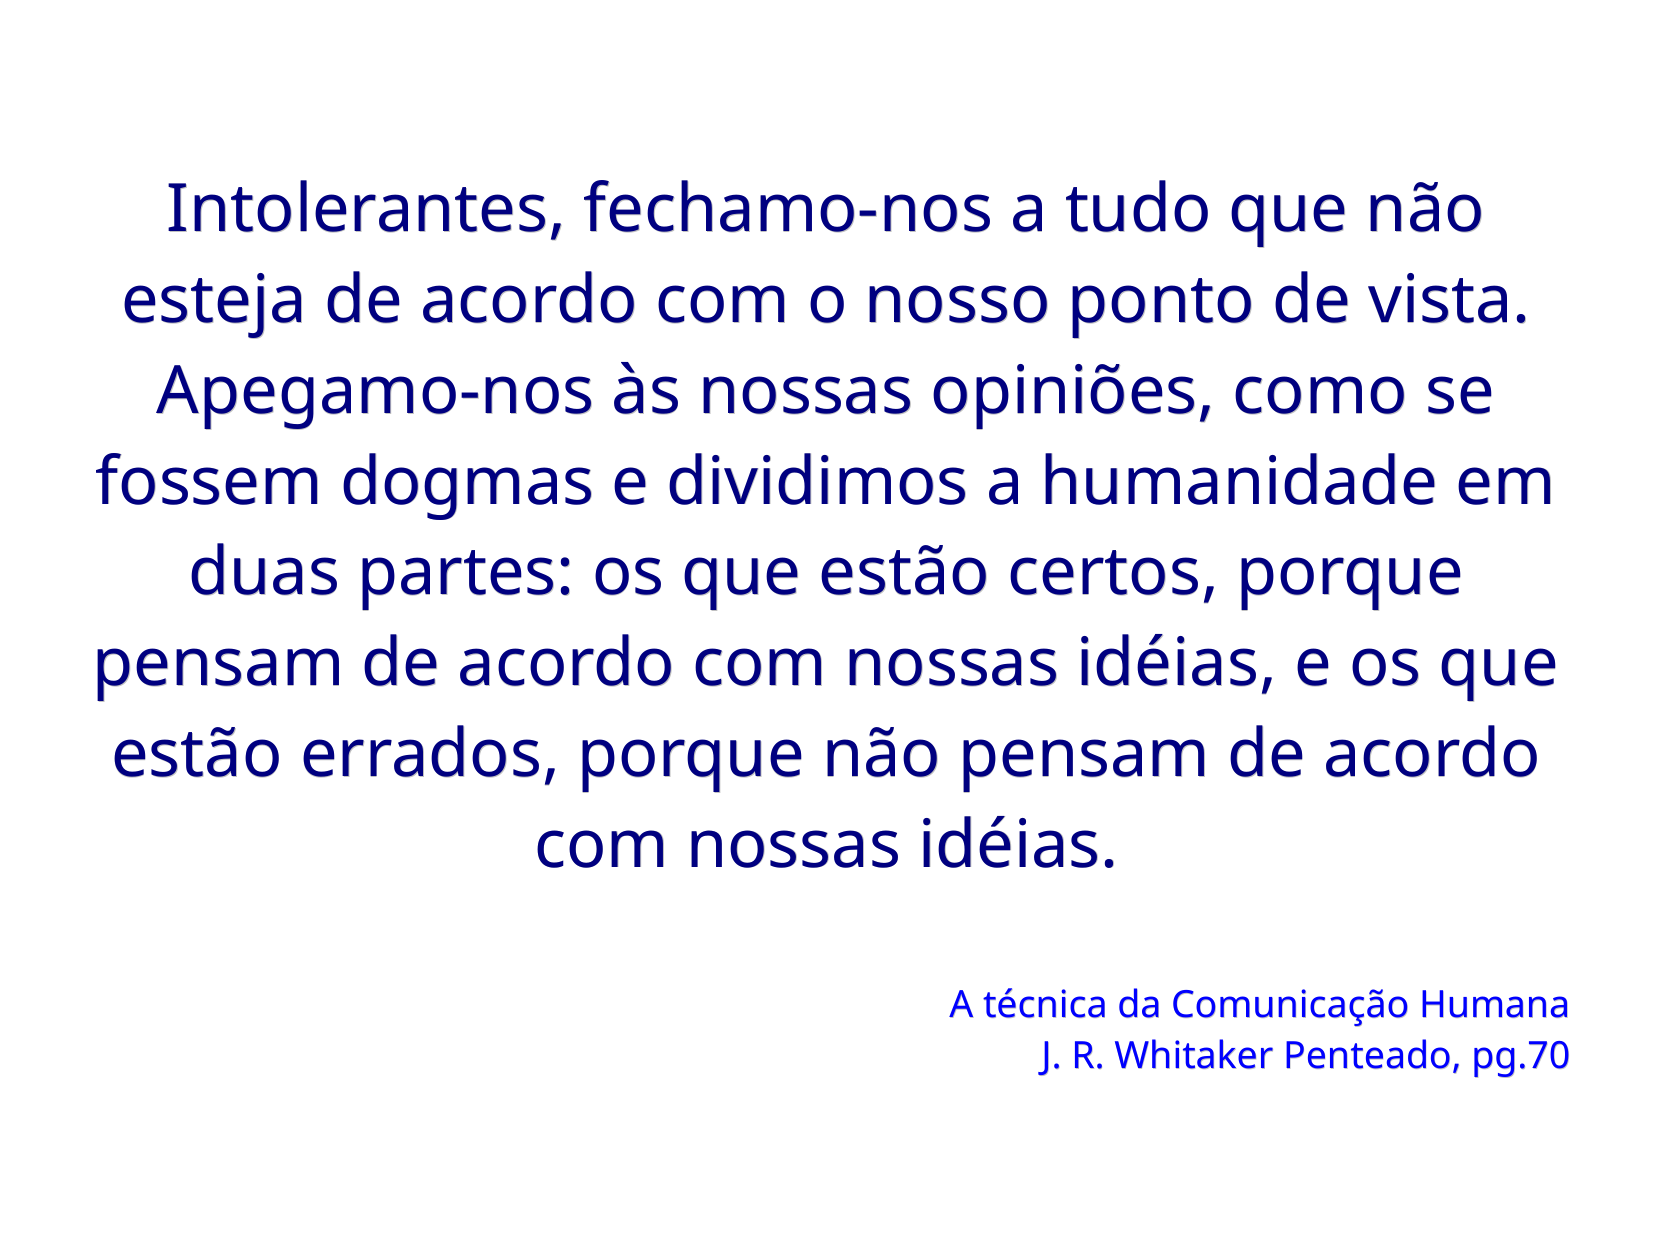

Intolerantes, fechamo-nos a tudo que não esteja de acordo com o nosso ponto de vista. Apegamo-nos às nossas opiniões, como se fossem dogmas e dividimos a humanidade em duas partes: os que estão certos, porque pensam de acordo com nossas idéias, e os que estão errados, porque não pensam de acordo com nossas idéias.
A técnica da Comunicação Humana
J. R. Whitaker Penteado, pg.70